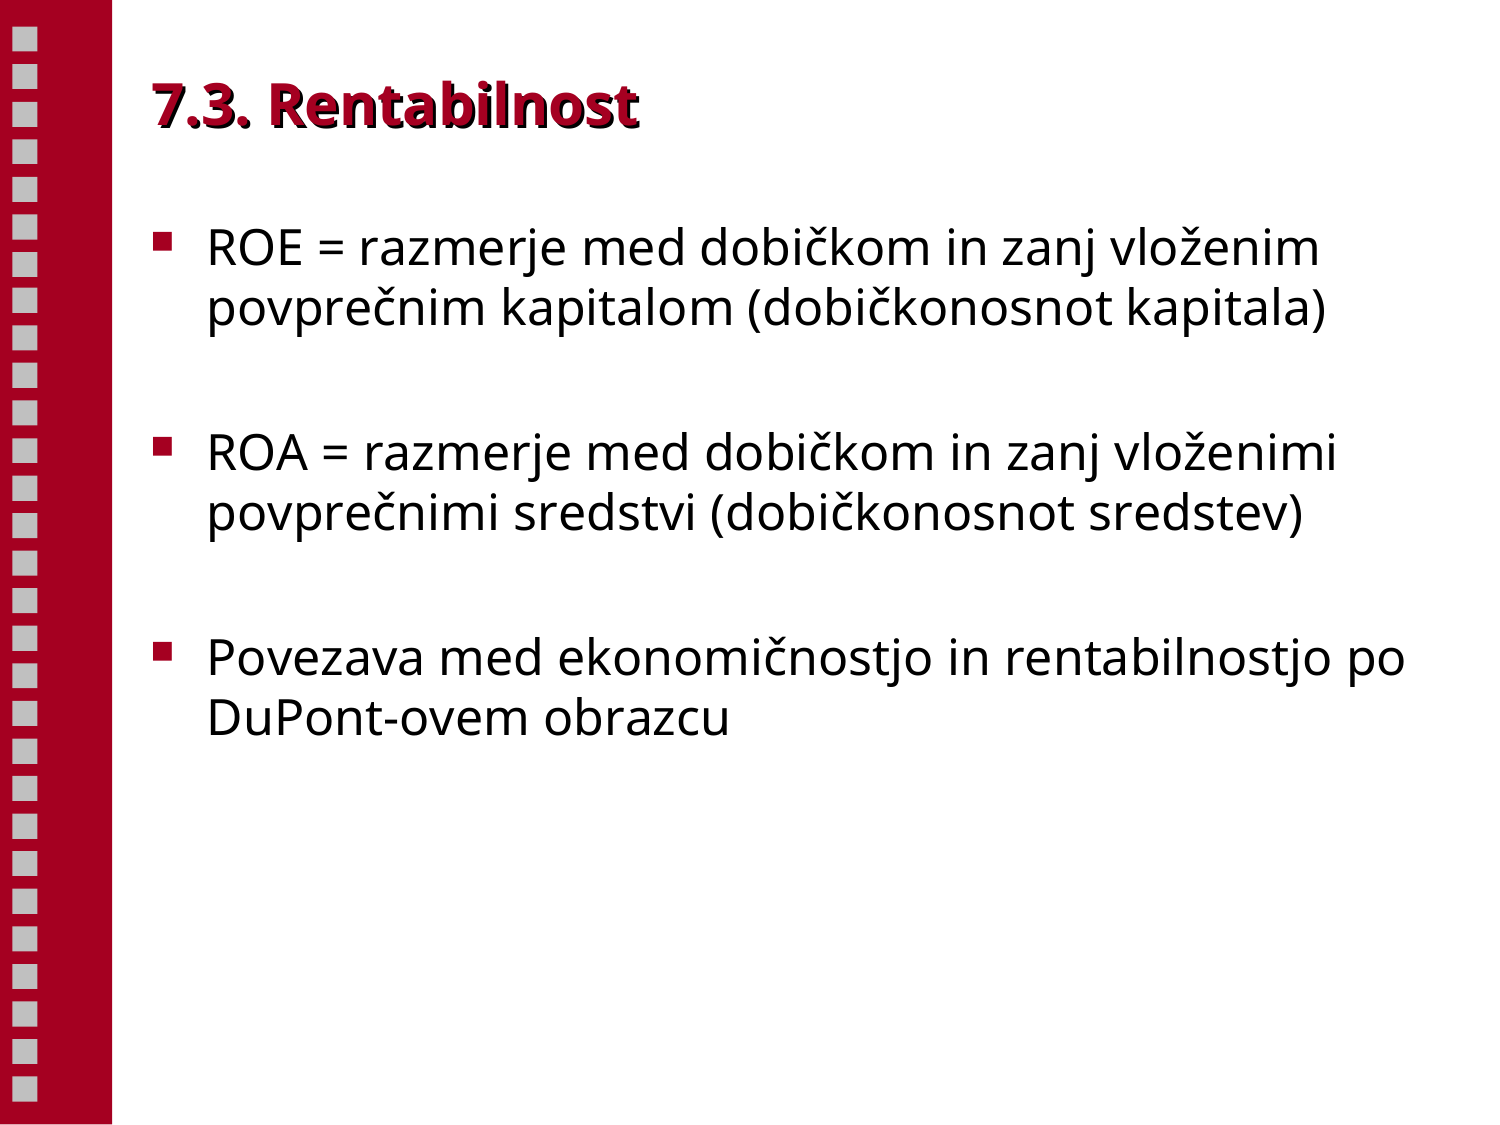

# 7.3. Rentabilnost
ROE = razmerje med dobičkom in zanj vloženim povprečnim kapitalom (dobičkonosnot kapitala)
ROA = razmerje med dobičkom in zanj vloženimi povprečnimi sredstvi (dobičkonosnot sredstev)
Povezava med ekonomičnostjo in rentabilnostjo po DuPont-ovem obrazcu